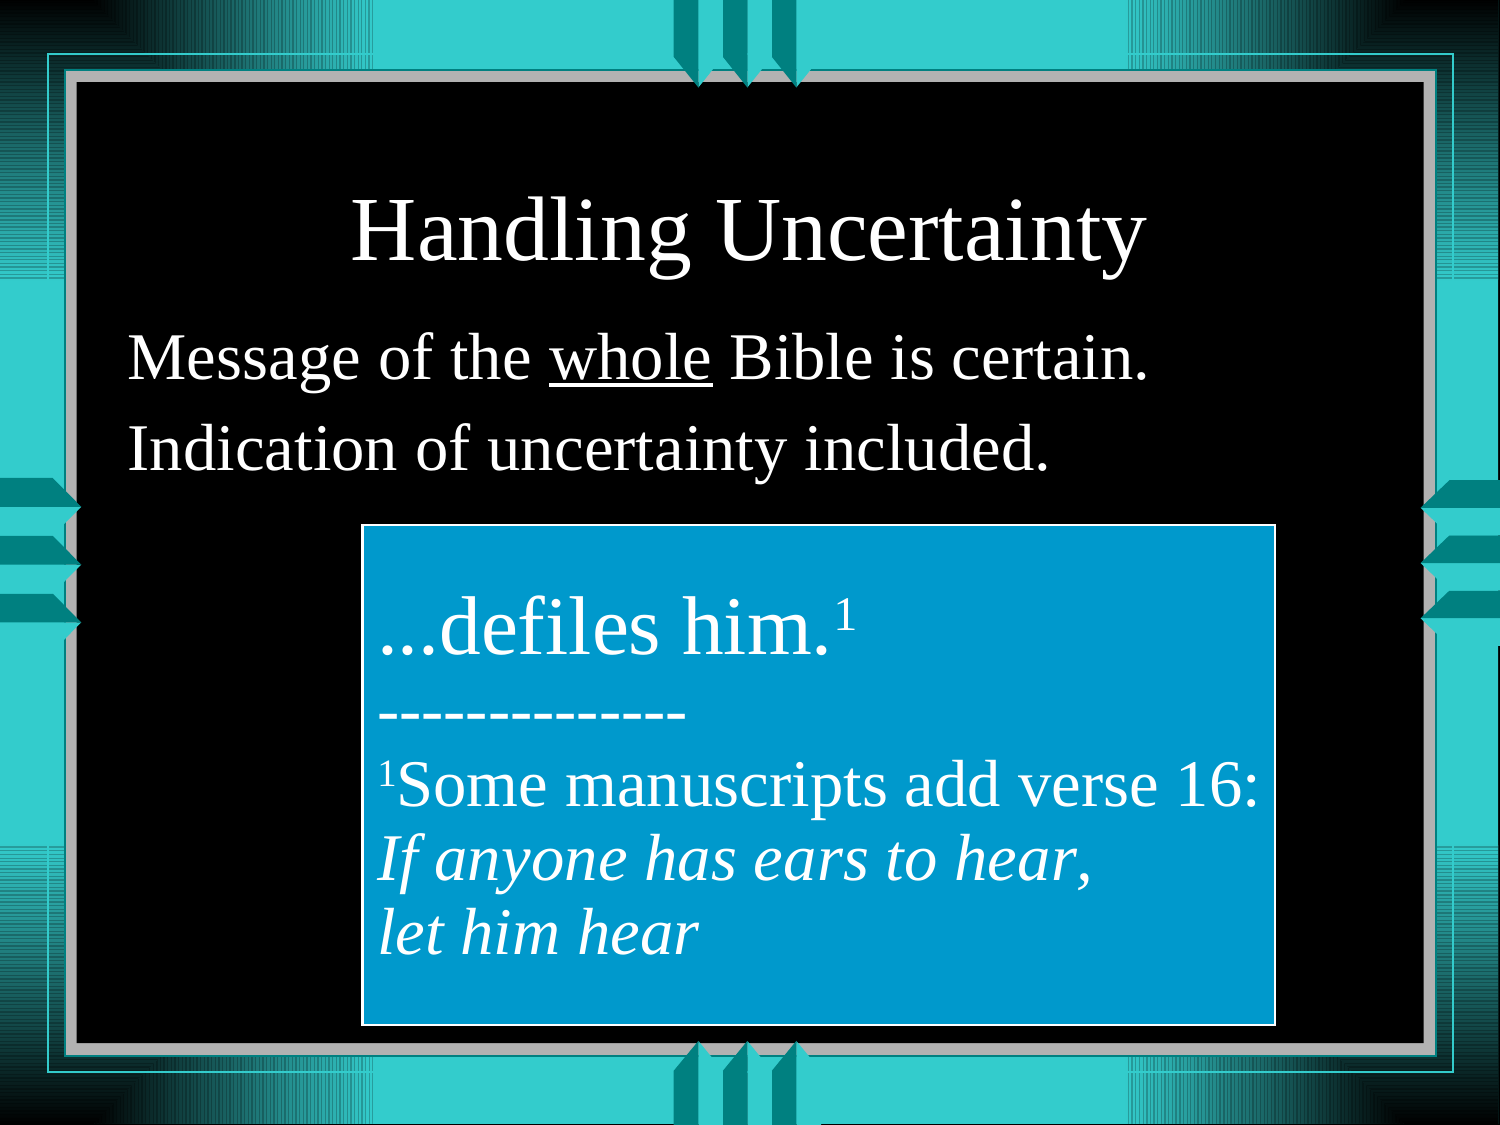

# Handling Uncertainty
Message of the whole Bible is certain.
Indication of uncertainty included.
...defiles him.1
--------------
1Some manuscripts add verse 16:
If anyone has ears to hear,
let him hear